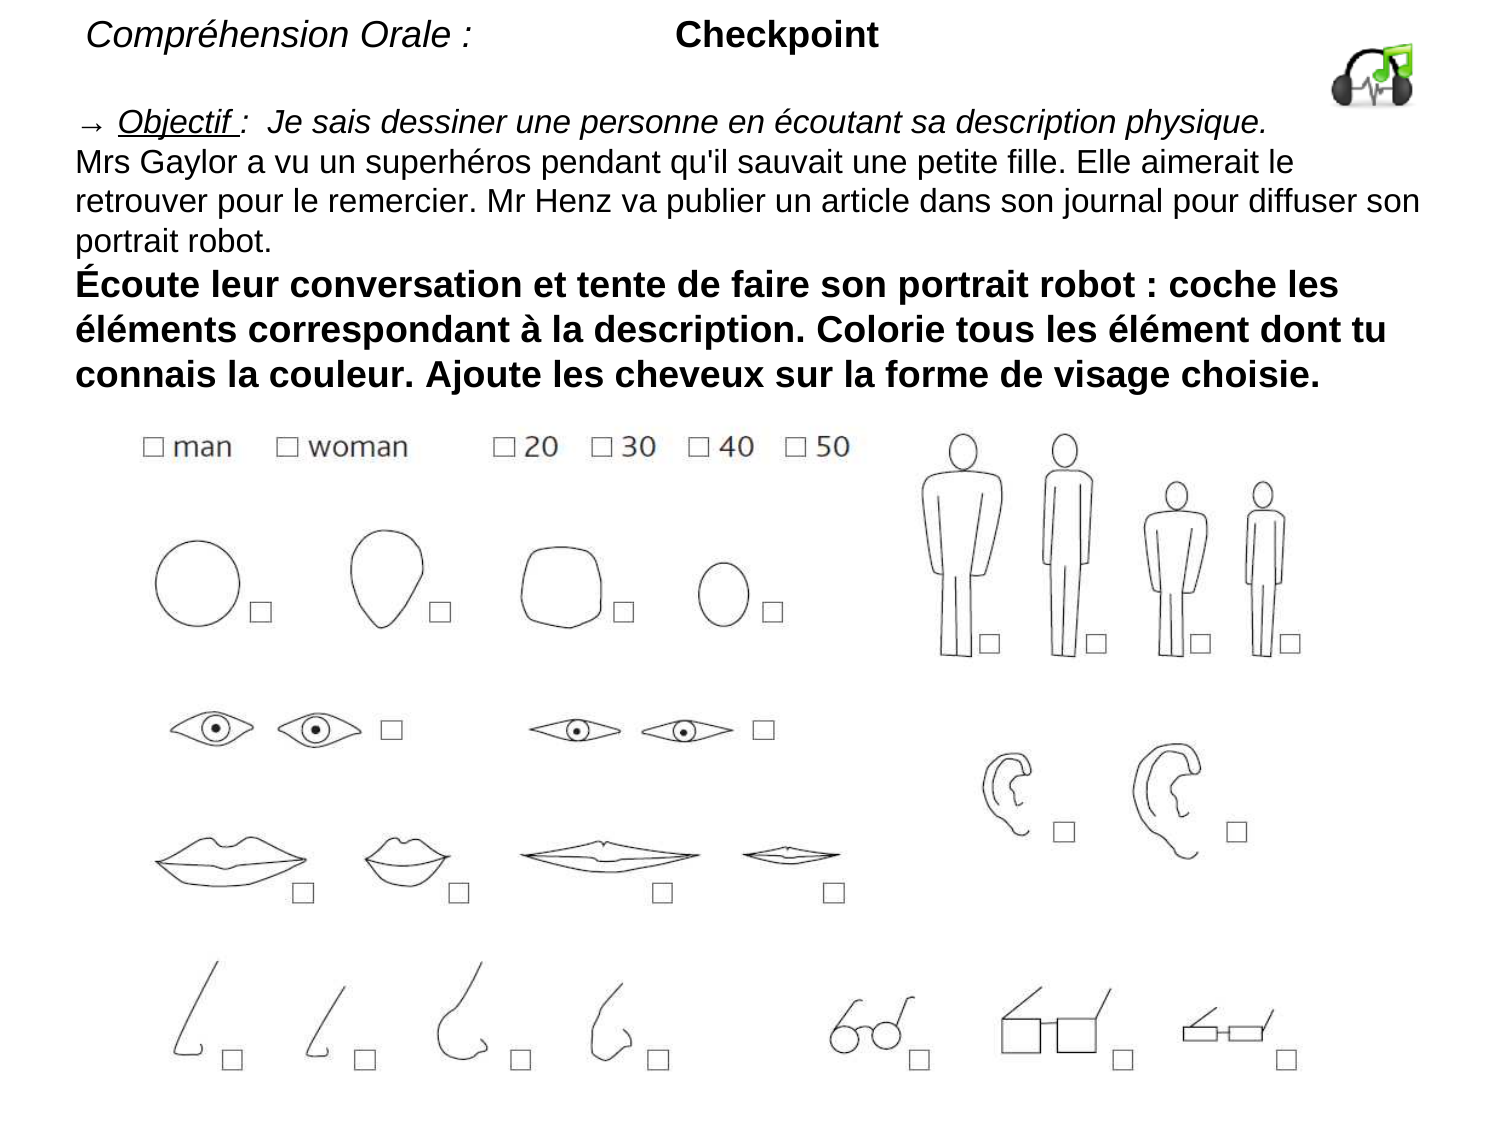

Compréhension Orale : 		Checkpoint
→ Objectif : Je sais dessiner une personne en écoutant sa description physique.
Mrs Gaylor a vu un superhéros pendant qu'il sauvait une petite fille. Elle aimerait le retrouver pour le remercier. Mr Henz va publier un article dans son journal pour diffuser son portrait robot.
Écoute leur conversation et tente de faire son portrait robot : coche les éléments correspondant à la description. Colorie tous les élément dont tu connais la couleur. Ajoute les cheveux sur la forme de visage choisie.